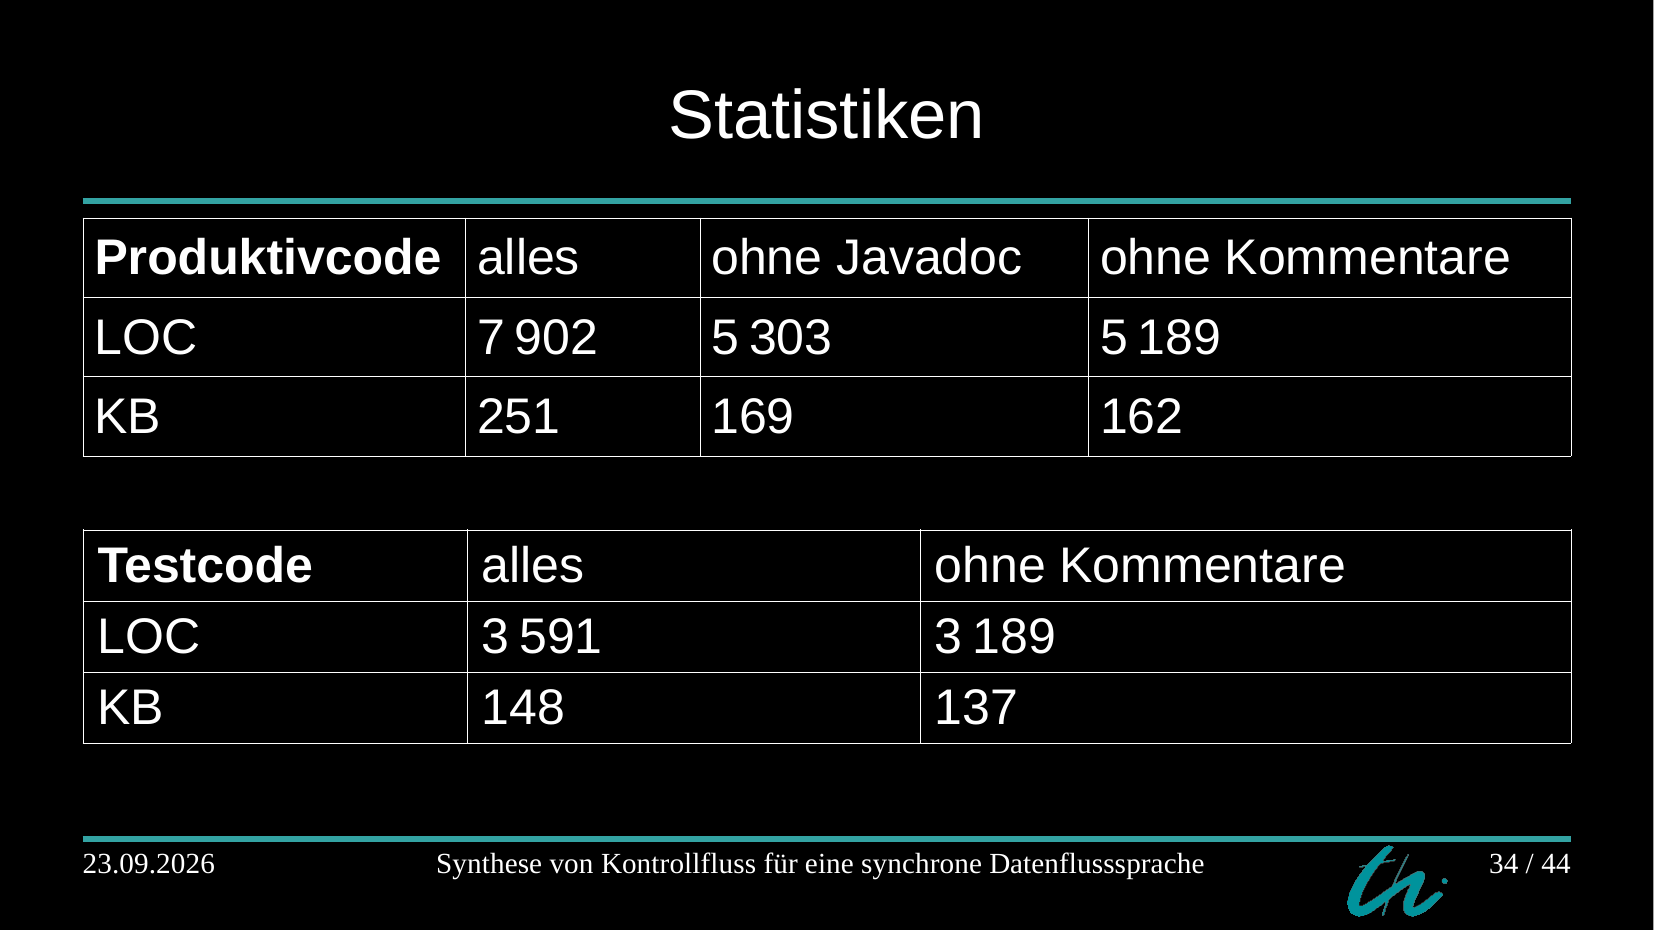

# Statistiken
| Produktivcode | alles | ohne Javadoc | ohne Kommentare |
| --- | --- | --- | --- |
| LOC | 7 902 | 5 303 | 5 189 |
| KB | 251 | 169 | 162 |
| Testcode | alles | ohne Kommentare |
| --- | --- | --- |
| LOC | 3 591 | 3 189 |
| KB | 148 | 137 |
Synthese von Kontrollfluss für eine synchrone Datenflusssprache
34